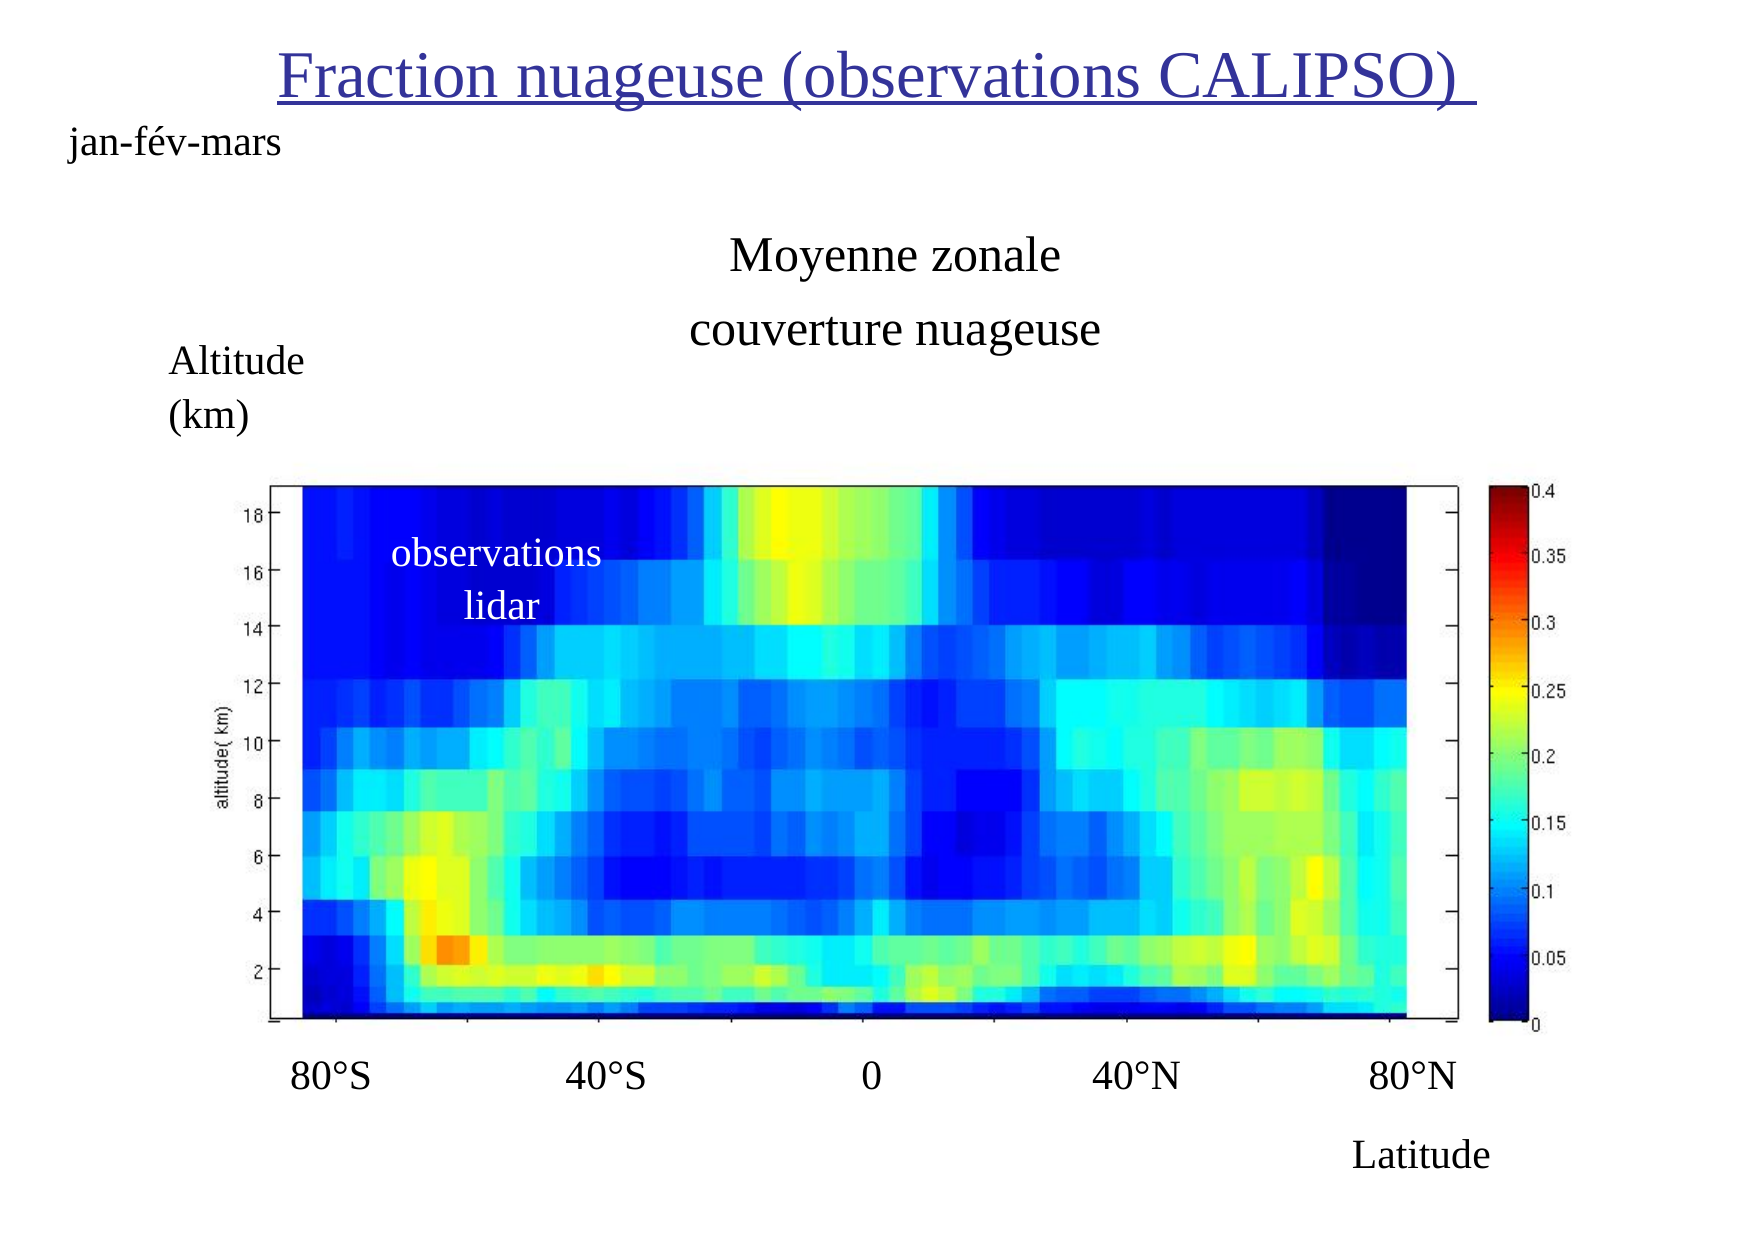

# Fraction nuageuse (observations CALIPSO)
jan-fév-mars
Moyenne zonale
couverture nuageuse
Altitude
(km)
observations
 lidar
modèle+
simulateur lidar
80°S
40°S
0
40°N
80°N
Latitude